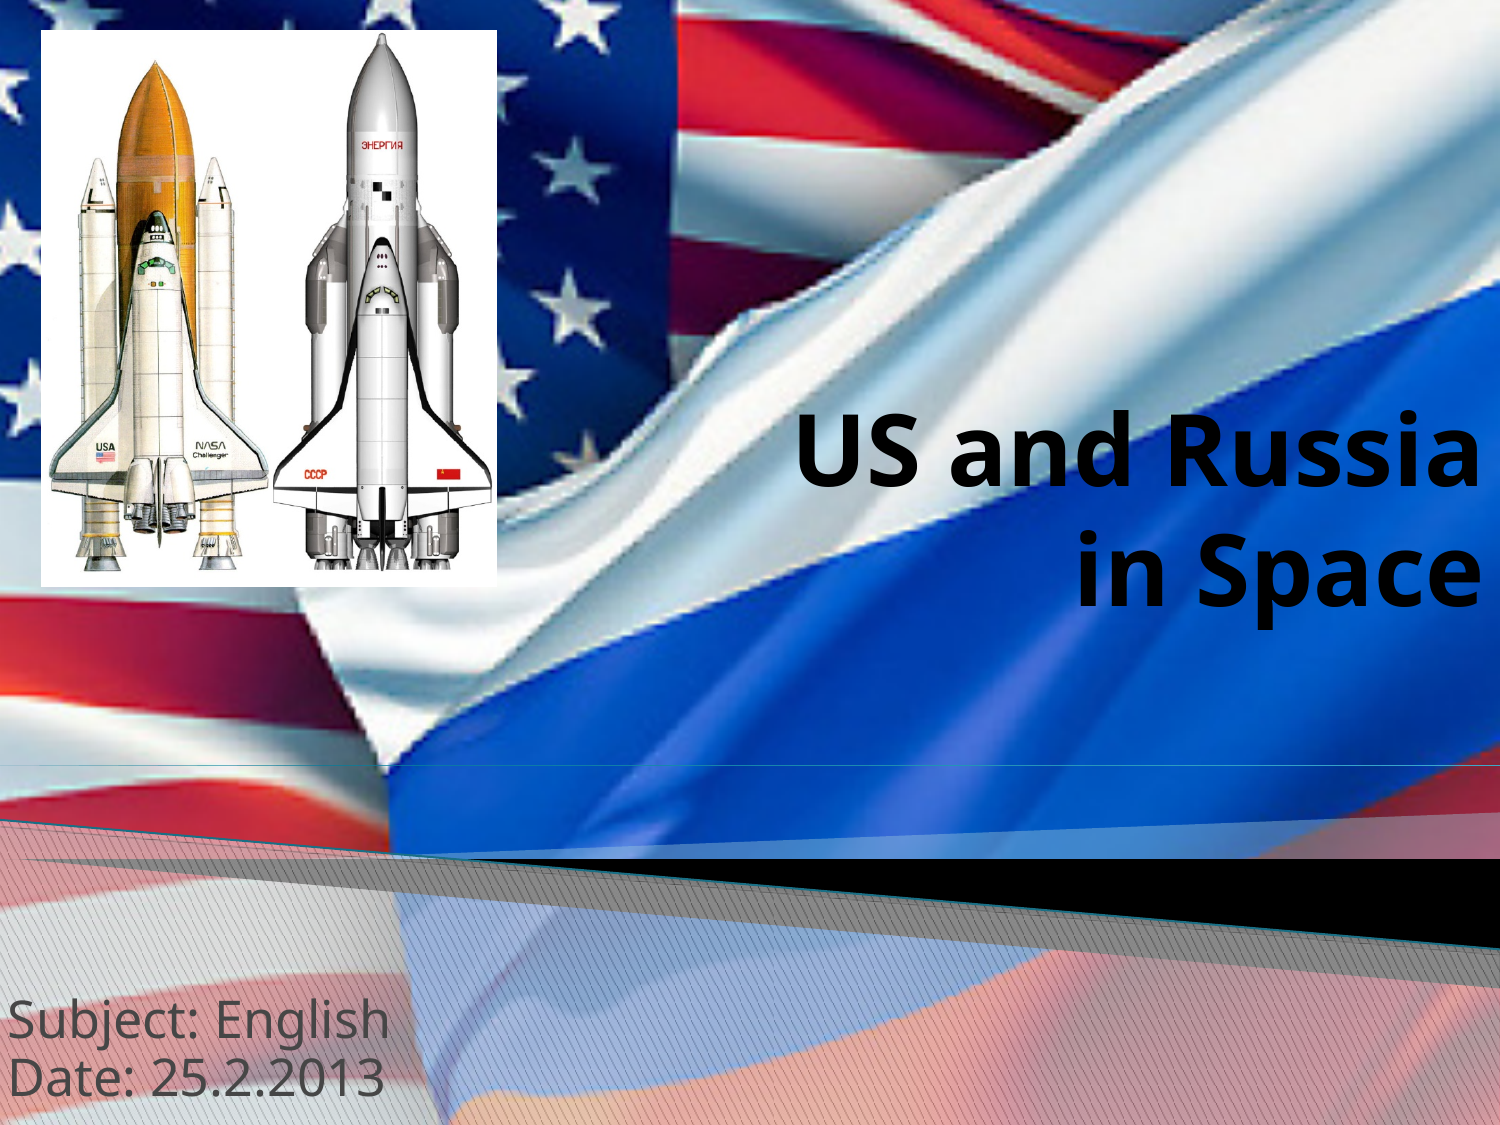

# US and Russia in Space
Subject: English
Date: 25.2.2013